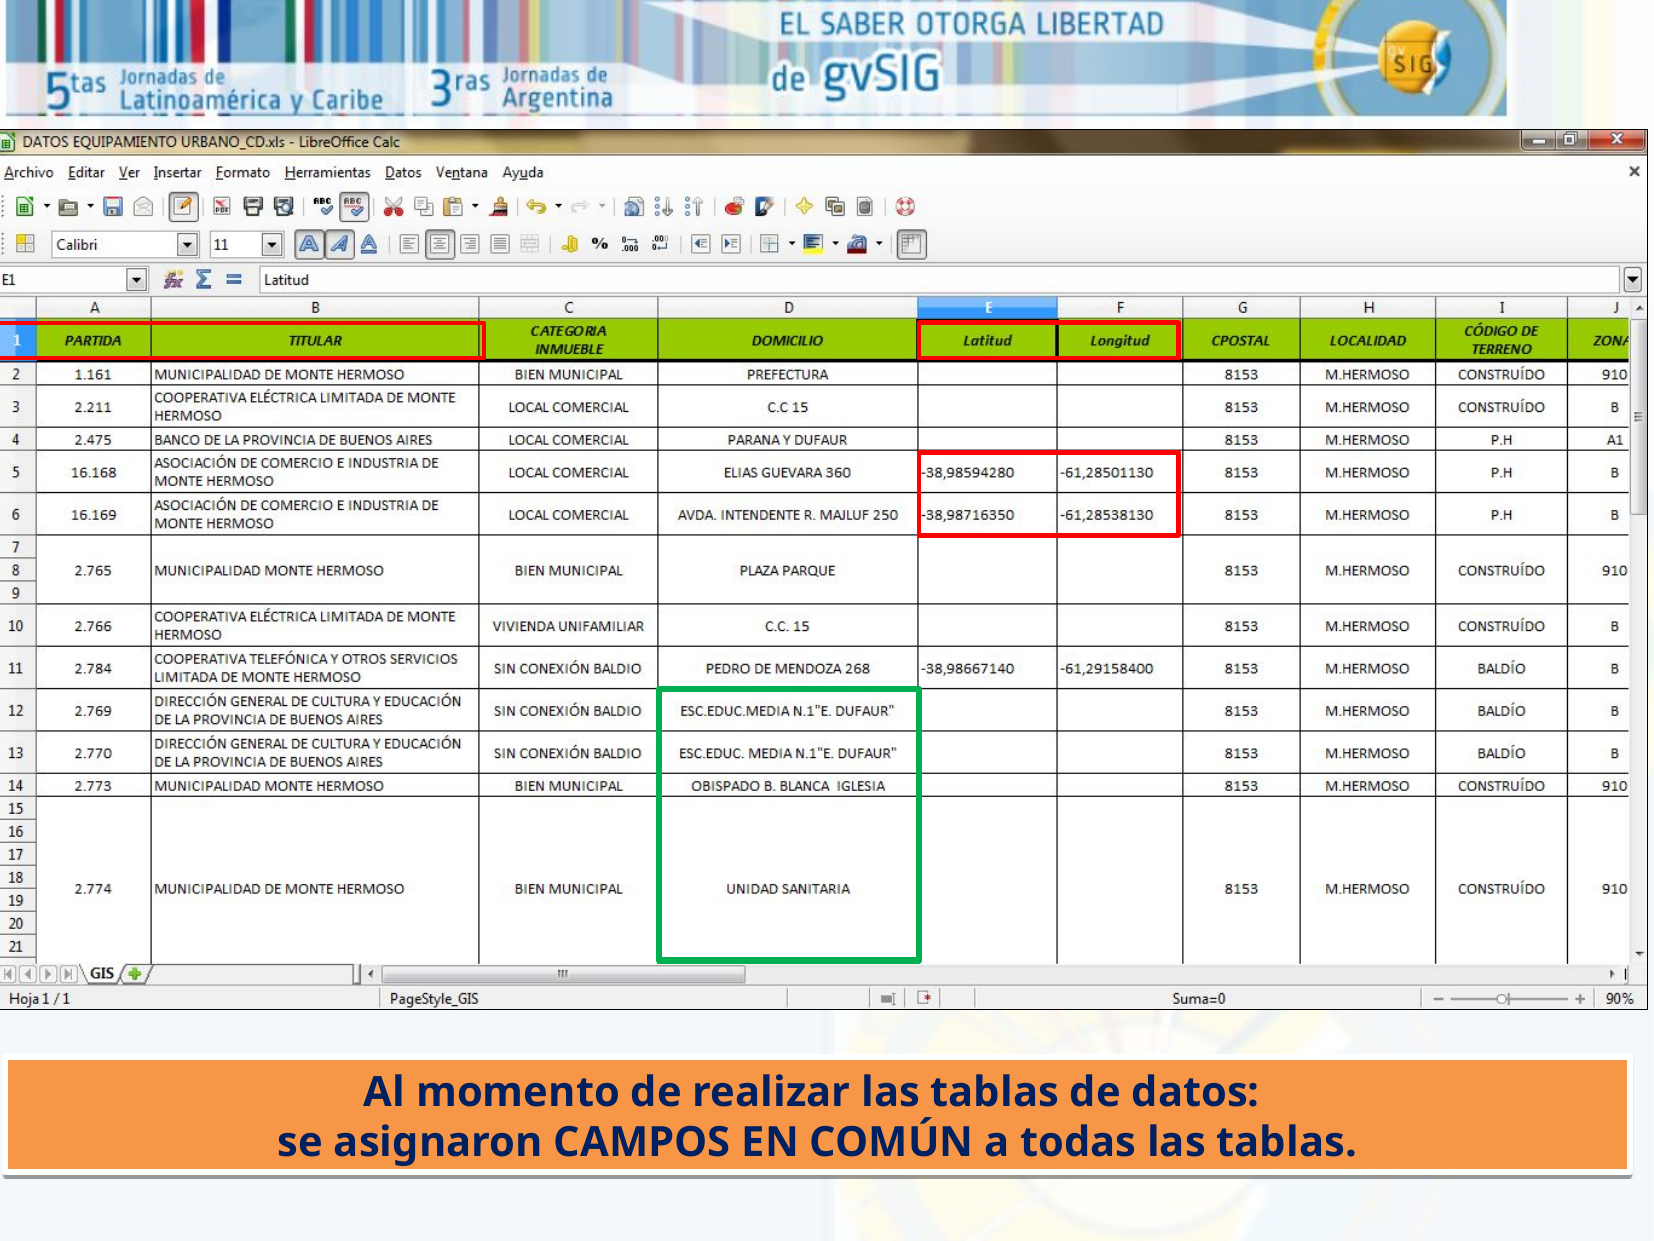

Al momento de realizar las tablas de datos:
se asignaron CAMPOS EN COMÚN a todas las tablas.